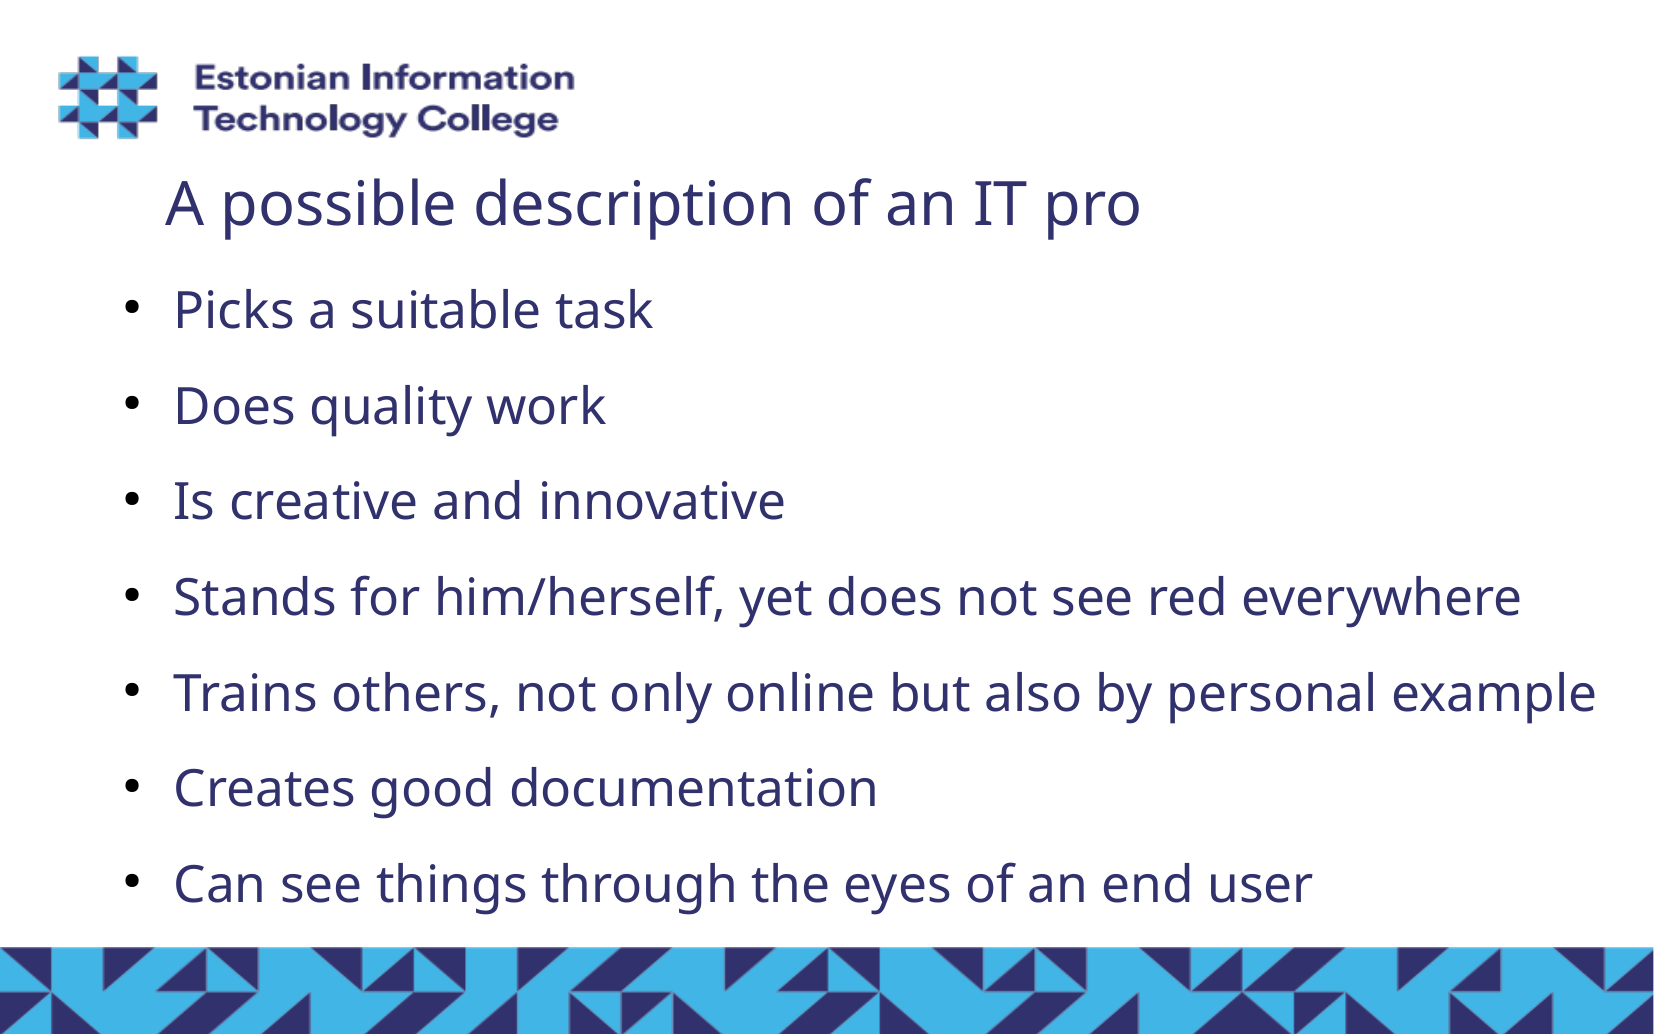

# A possible description of an IT pro
Picks a suitable task
Does quality work
Is creative and innovative
Stands for him/herself, yet does not see red everywhere
Trains others, not only online but also by personal example
Creates good documentation
Can see things through the eyes of an end user